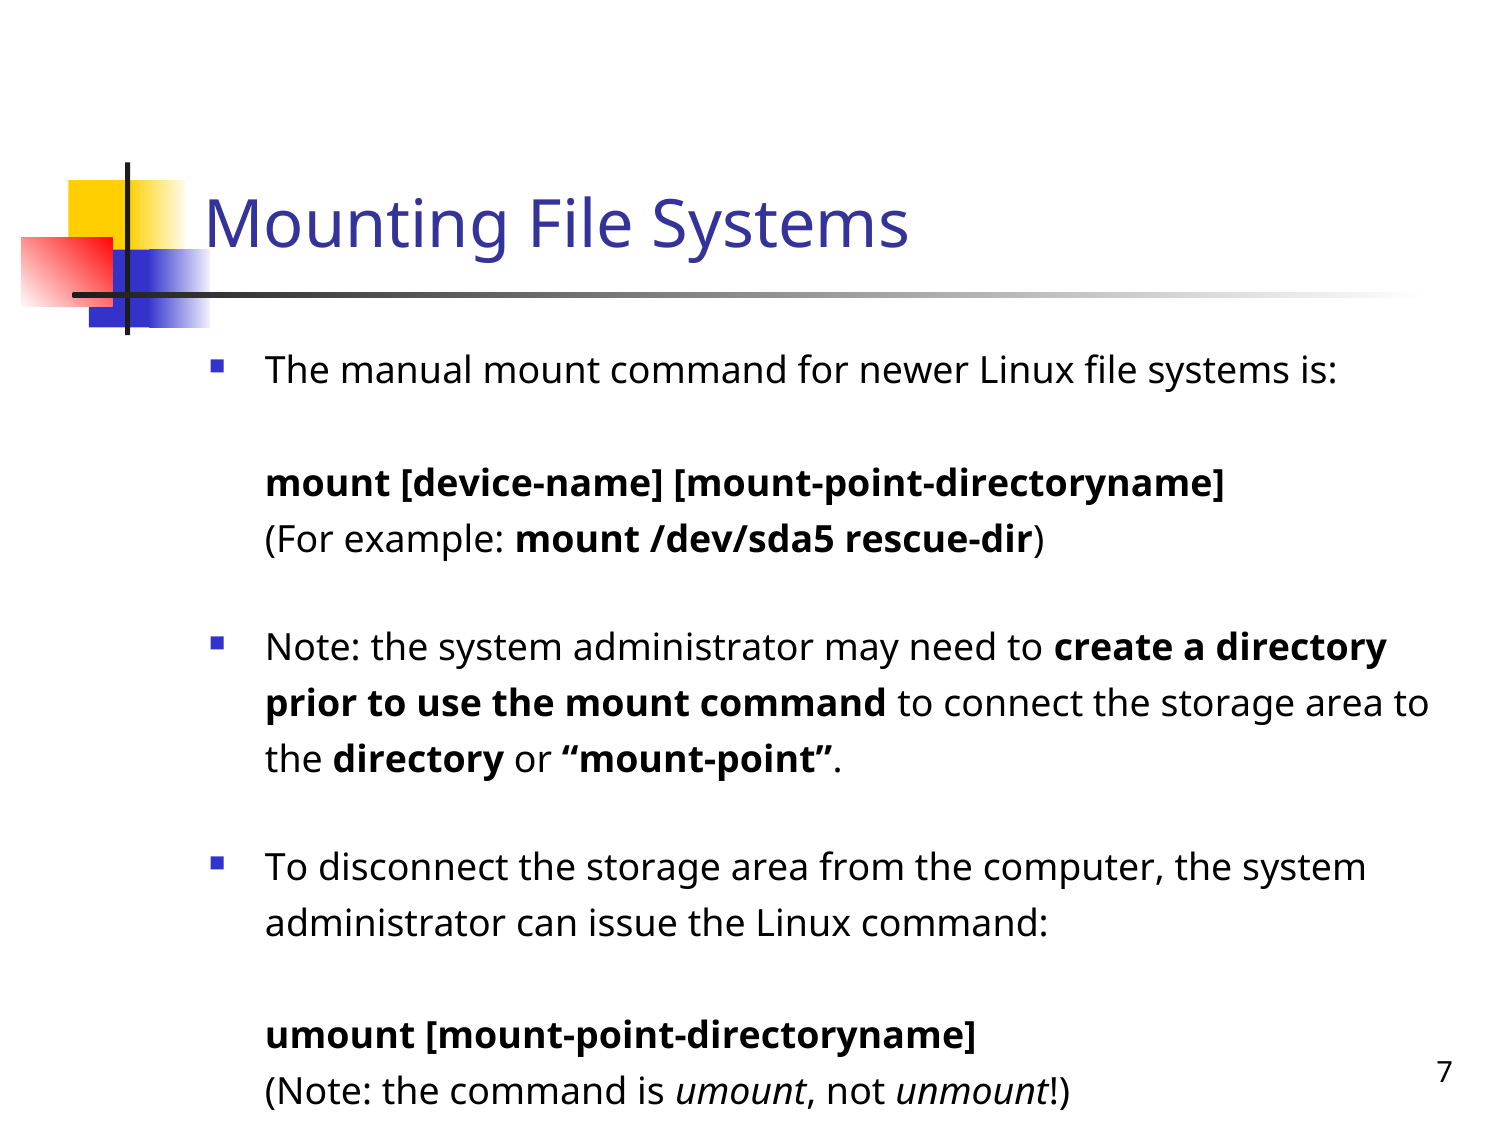

# Mounting File Systems
The manual mount command for newer Linux file systems is:
mount [device-name] [mount-point-directoryname]
(For example: mount /dev/sda5 rescue-dir)
Note: the system administrator may need to create a directory prior to use the mount command to connect the storage area to the directory or “mount-point”.
To disconnect the storage area from the computer, the system administrator can issue the Linux command:
umount [mount-point-directoryname]
(Note: the command is umount, not unmount!)
7